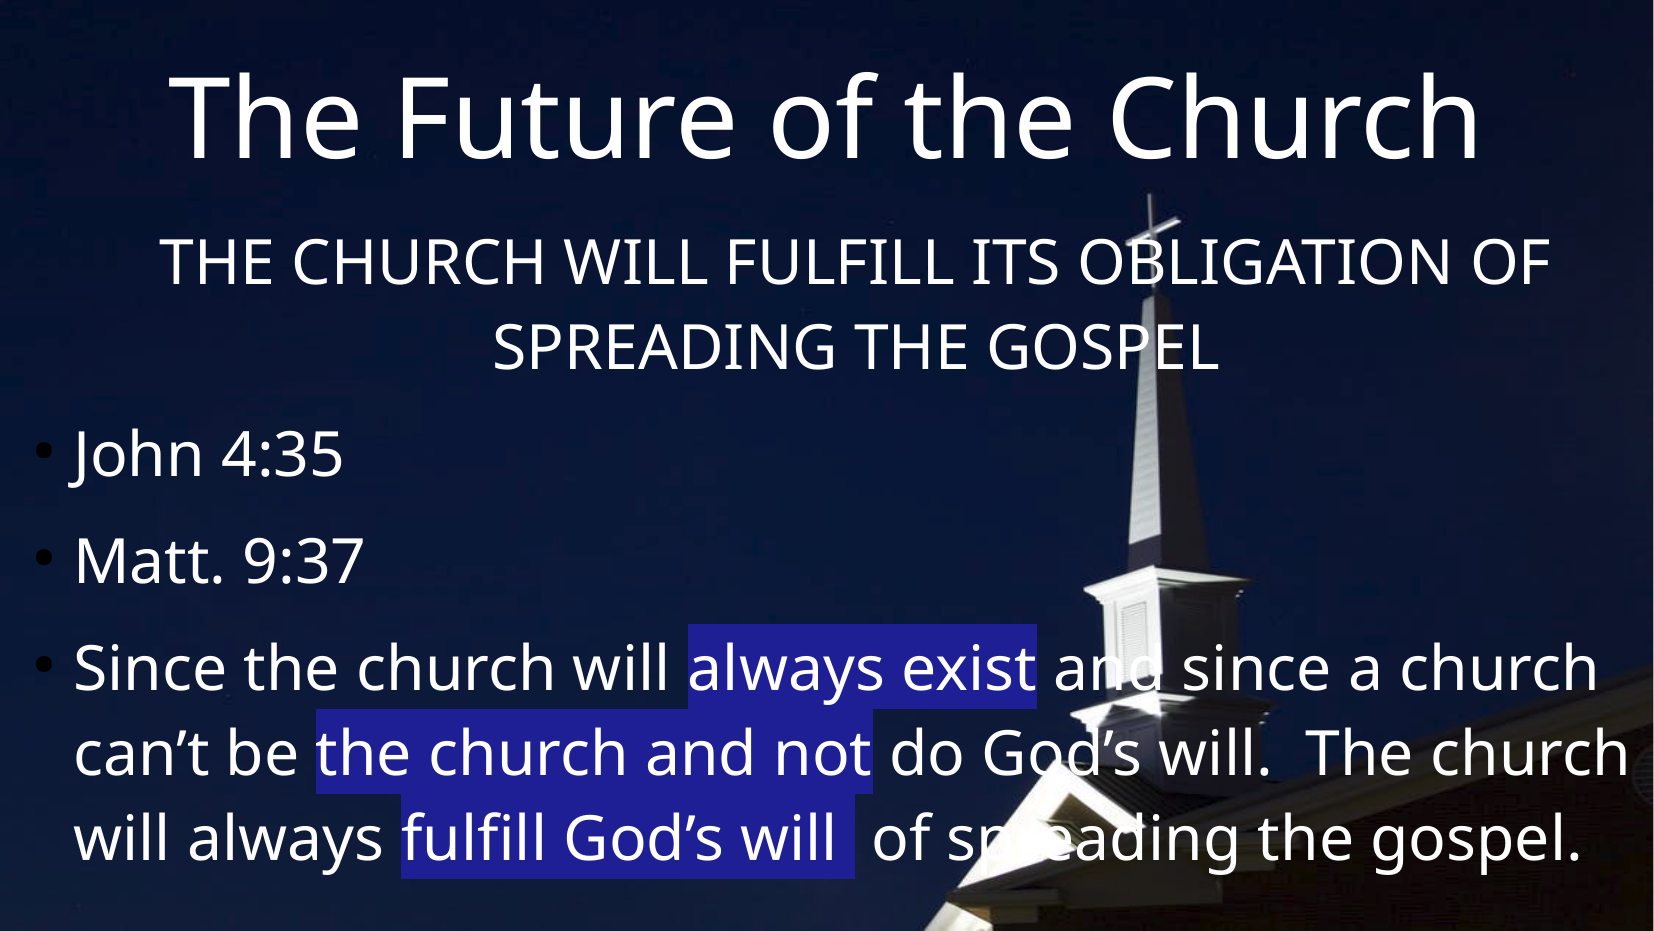

# The Future of the Church
THE CHURCH WILL FULFILL ITS OBLIGATION OF SPREADING THE GOSPEL
John 4:35
Matt. 9:37
Since the church will always exist and since a church can’t be the church and not do God’s will. The church will always fulfill God’s will of spreading the gospel.